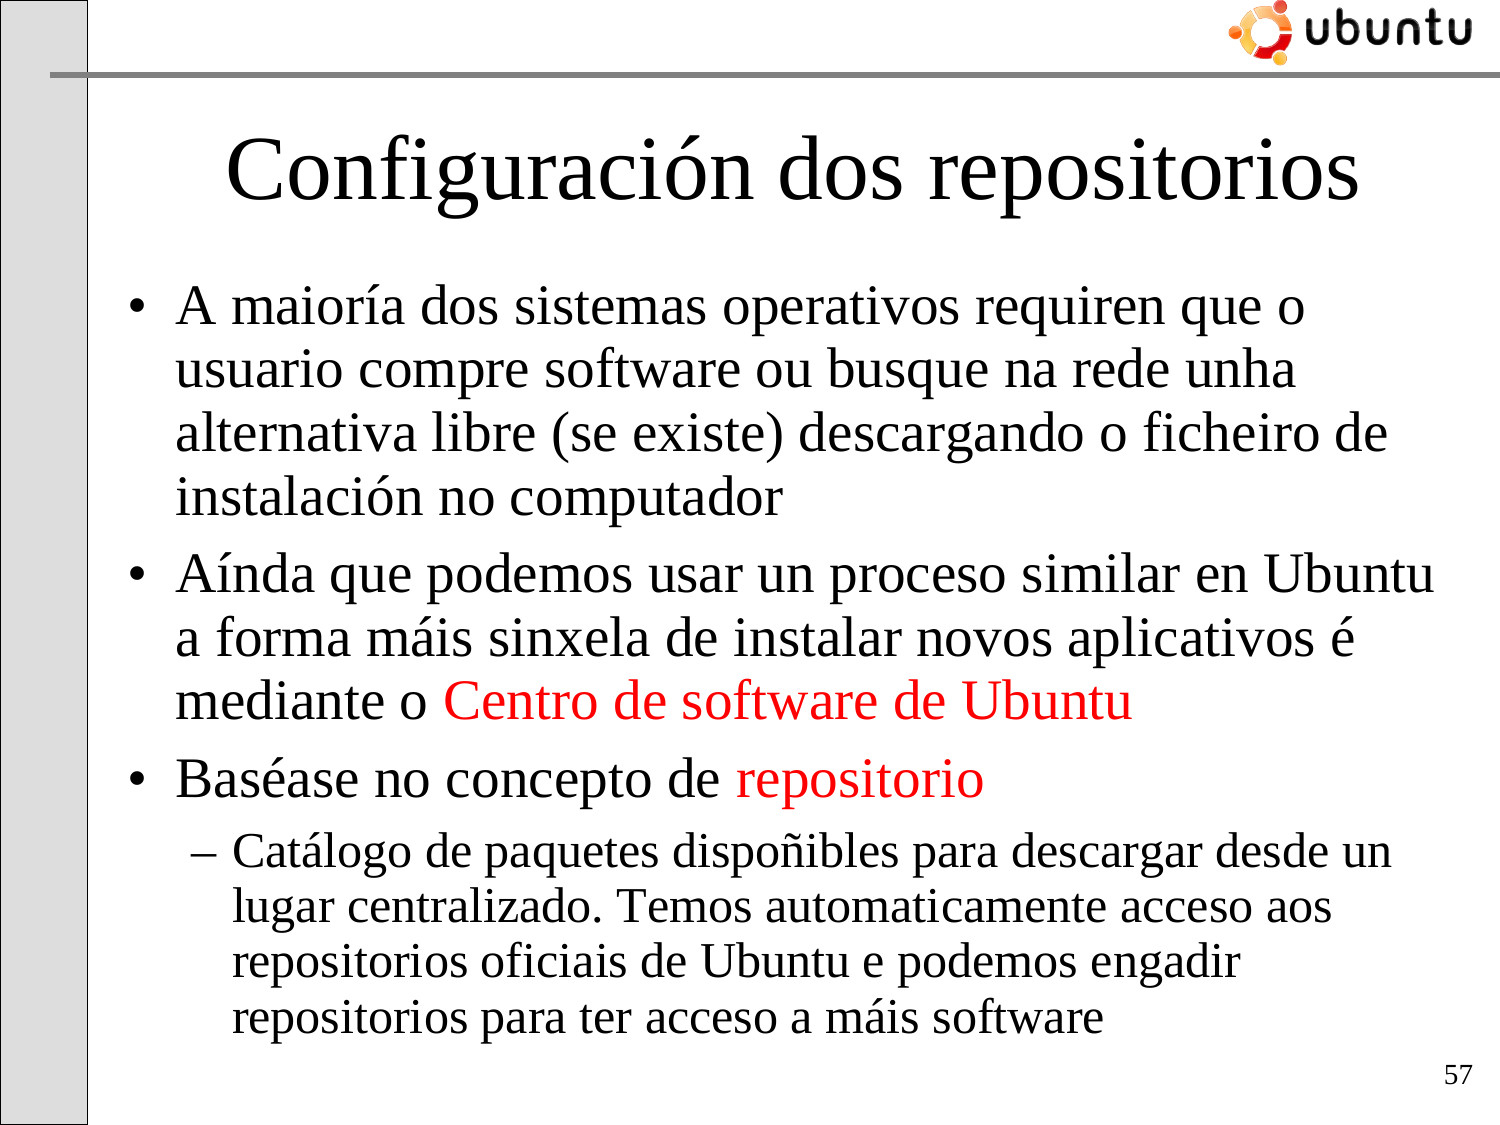

# Configuración dos repositorios
A maioría dos sistemas operativos requiren que o usuario compre software ou busque na rede unha alternativa libre (se existe) descargando o ficheiro de instalación no computador
Aínda que podemos usar un proceso similar en Ubuntu a forma máis sinxela de instalar novos aplicativos é mediante o Centro de software de Ubuntu
Baséase no concepto de repositorio
Catálogo de paquetes dispoñibles para descargar desde un lugar centralizado. Temos automaticamente acceso aos repositorios oficiais de Ubuntu e podemos engadir repositorios para ter acceso a máis software
57